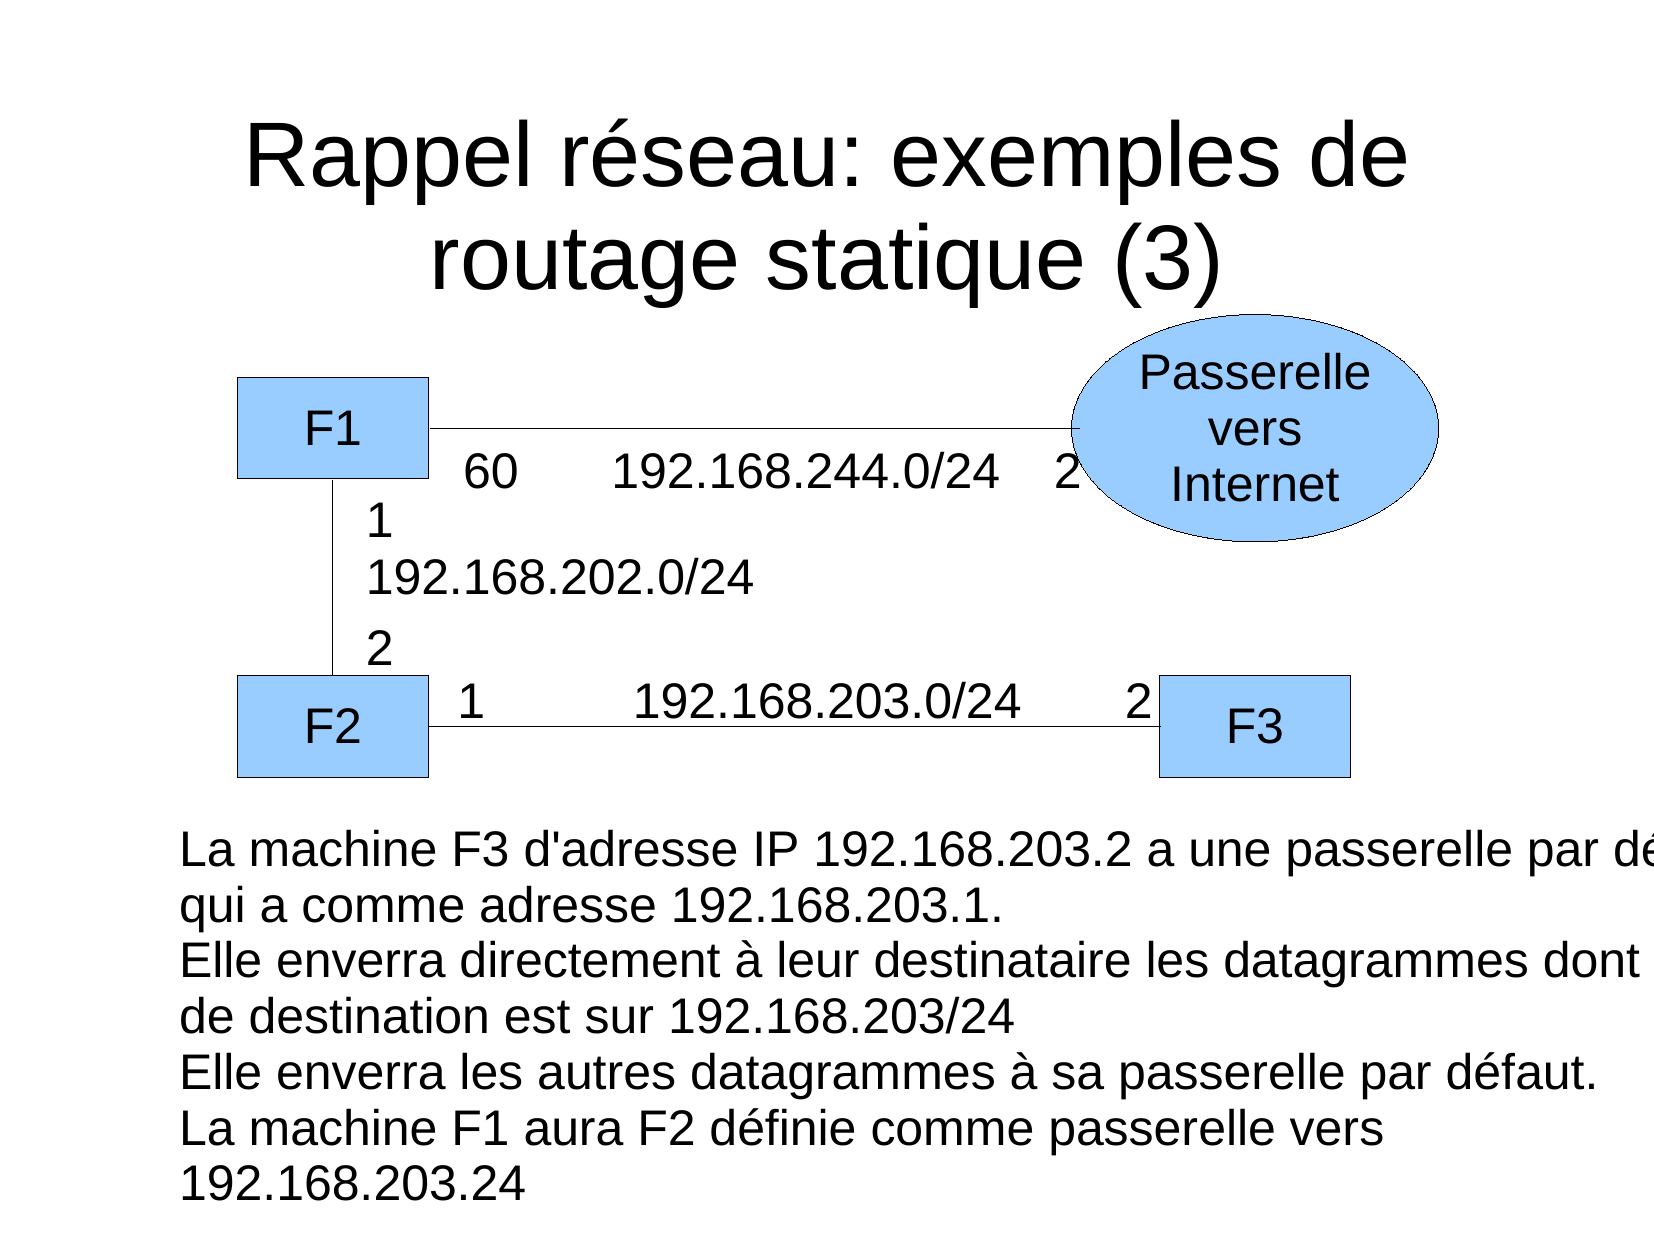

# Rappel réseau: exemples de routage statique (3)
Passerelle
vers
Internet
F1
60
192.168.244.0/24
2
1
192.168.202.0/24
2
1
192.168.203.0/24
2
F2
F3
La machine F3 d'adresse IP 192.168.203.2 a une passerelle par défaut
qui a comme adresse 192.168.203.1.
Elle enverra directement à leur destinataire les datagrammes dont l'ip
de destination est sur 192.168.203/24
Elle enverra les autres datagrammes à sa passerelle par défaut.
La machine F1 aura F2 définie comme passerelle vers
192.168.203.24